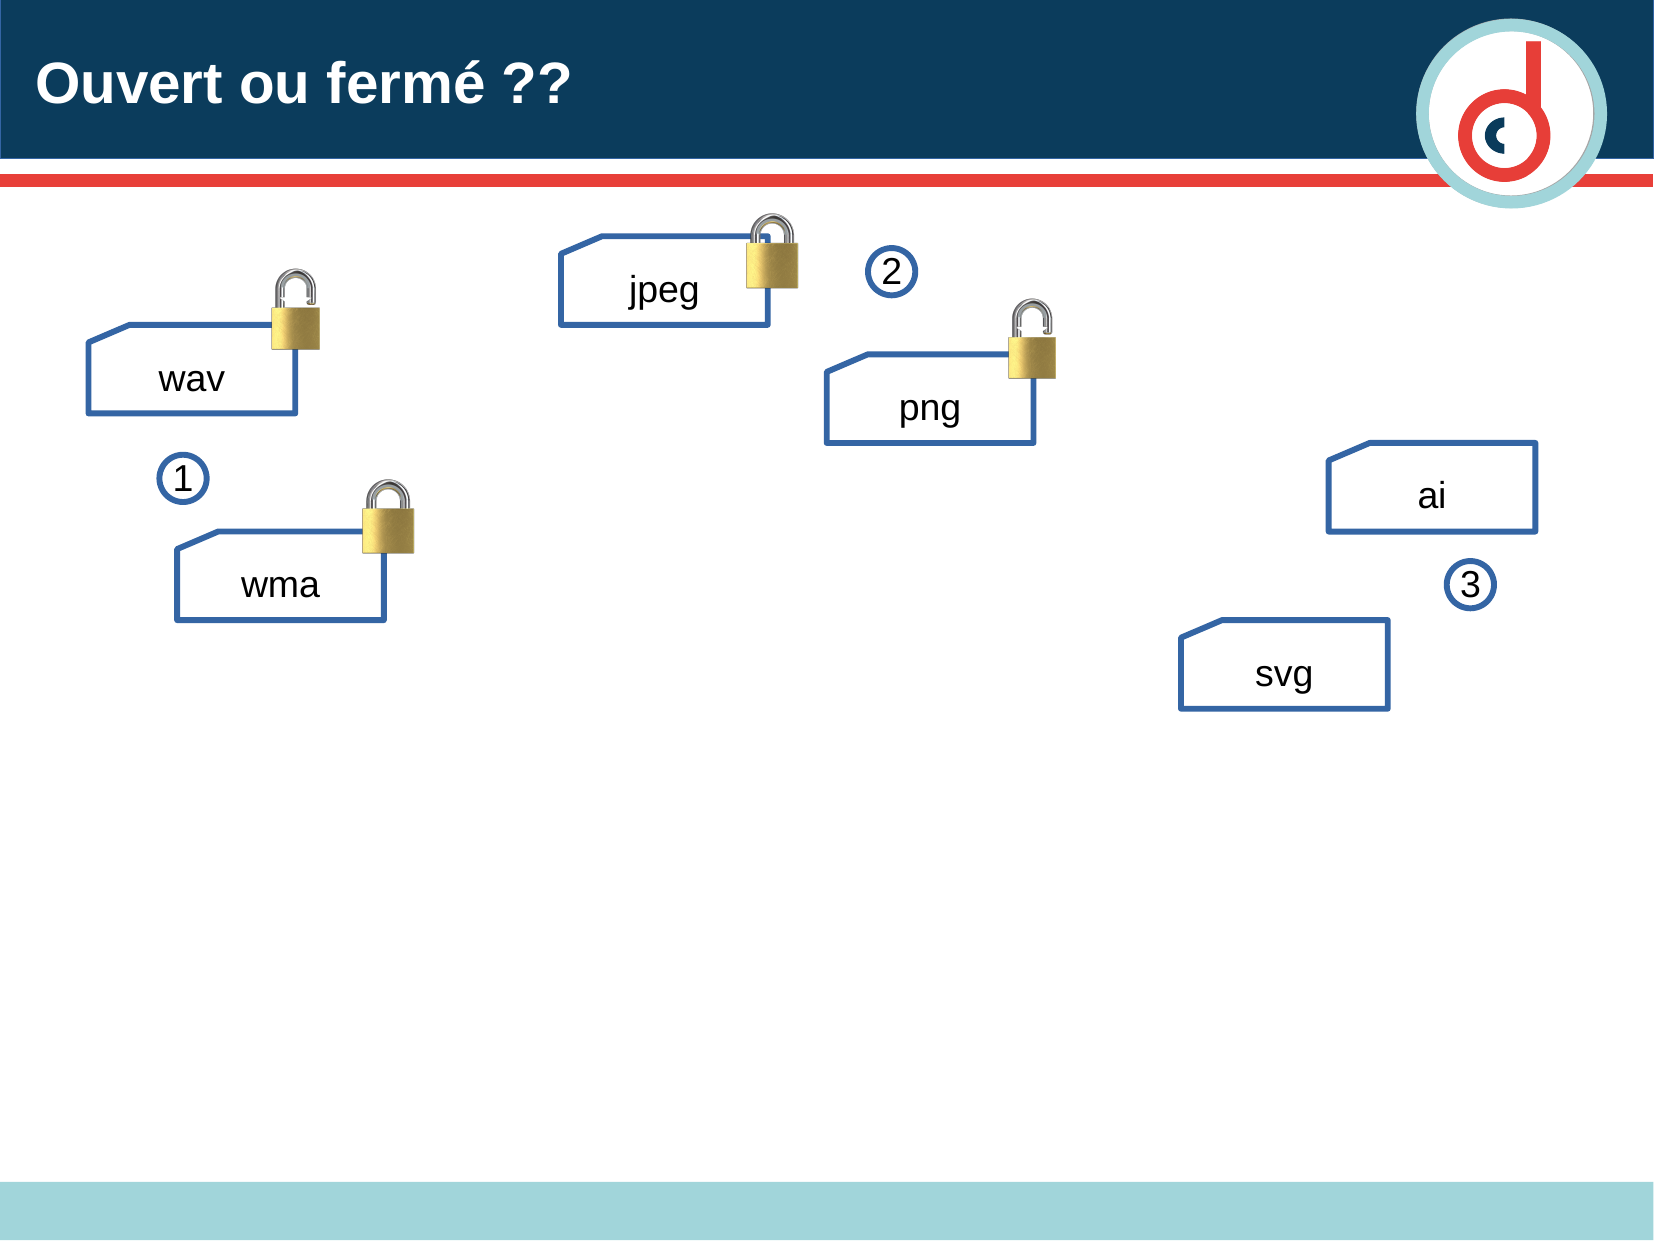

# Ouvert ou fermé ??
jpeg
2
wav
png
ai
1
wma
3
svg